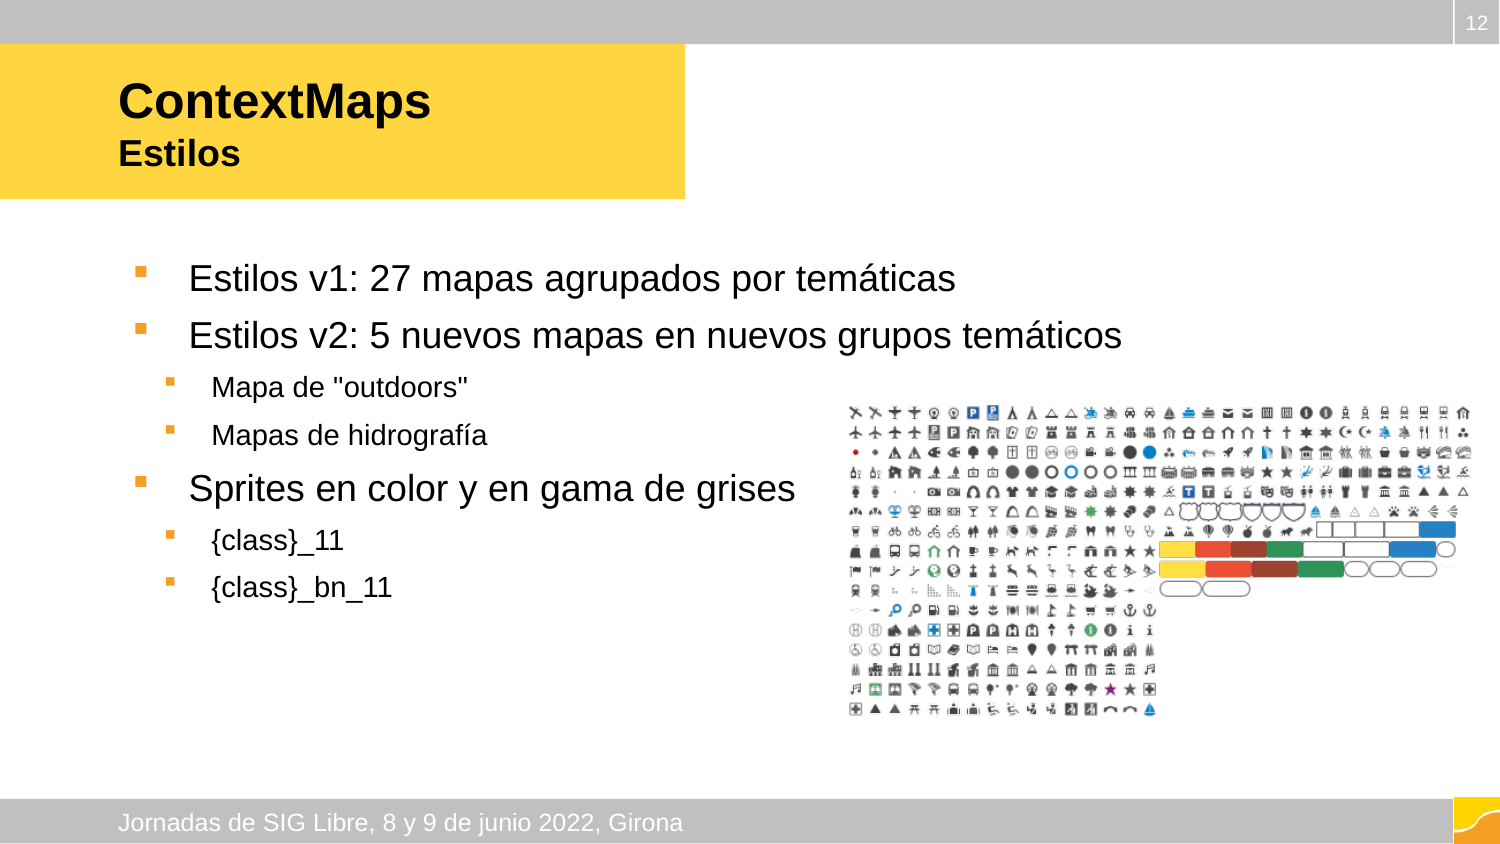

# ContextMaps Estilos
Estilos v1: 27 mapas agrupados por temáticas
Estilos v2: 5 nuevos mapas en nuevos grupos temáticos
Mapa de "outdoors"
Mapas de hidrografía
Sprites en color y en gama de grises
{class}_11
{class}_bn_11
Jornadas de SIG Libre, 8 y 9 de junio 2022, Girona